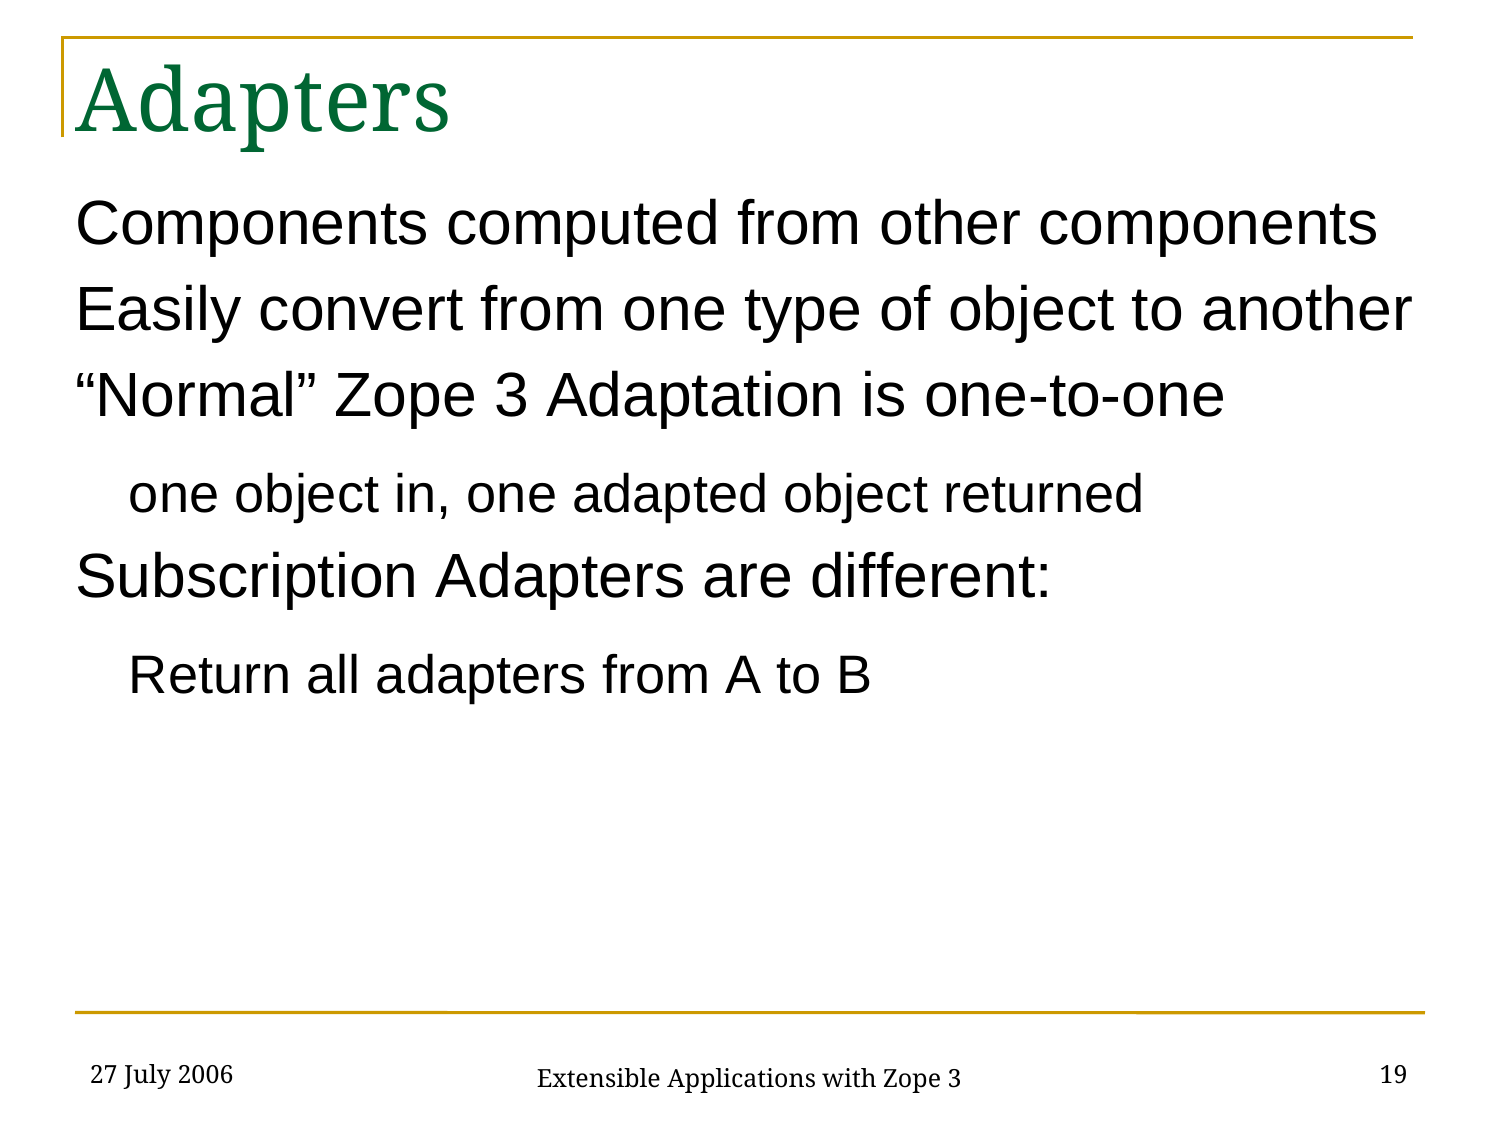

# Adapters
Components computed from other components
Easily convert from one type of object to another
“Normal” Zope 3 Adaptation is one-to-one
one object in, one adapted object returned
Subscription Adapters are different:
Return all adapters from A to B
Extensible Applications with Zope 3
27 July 2006
19